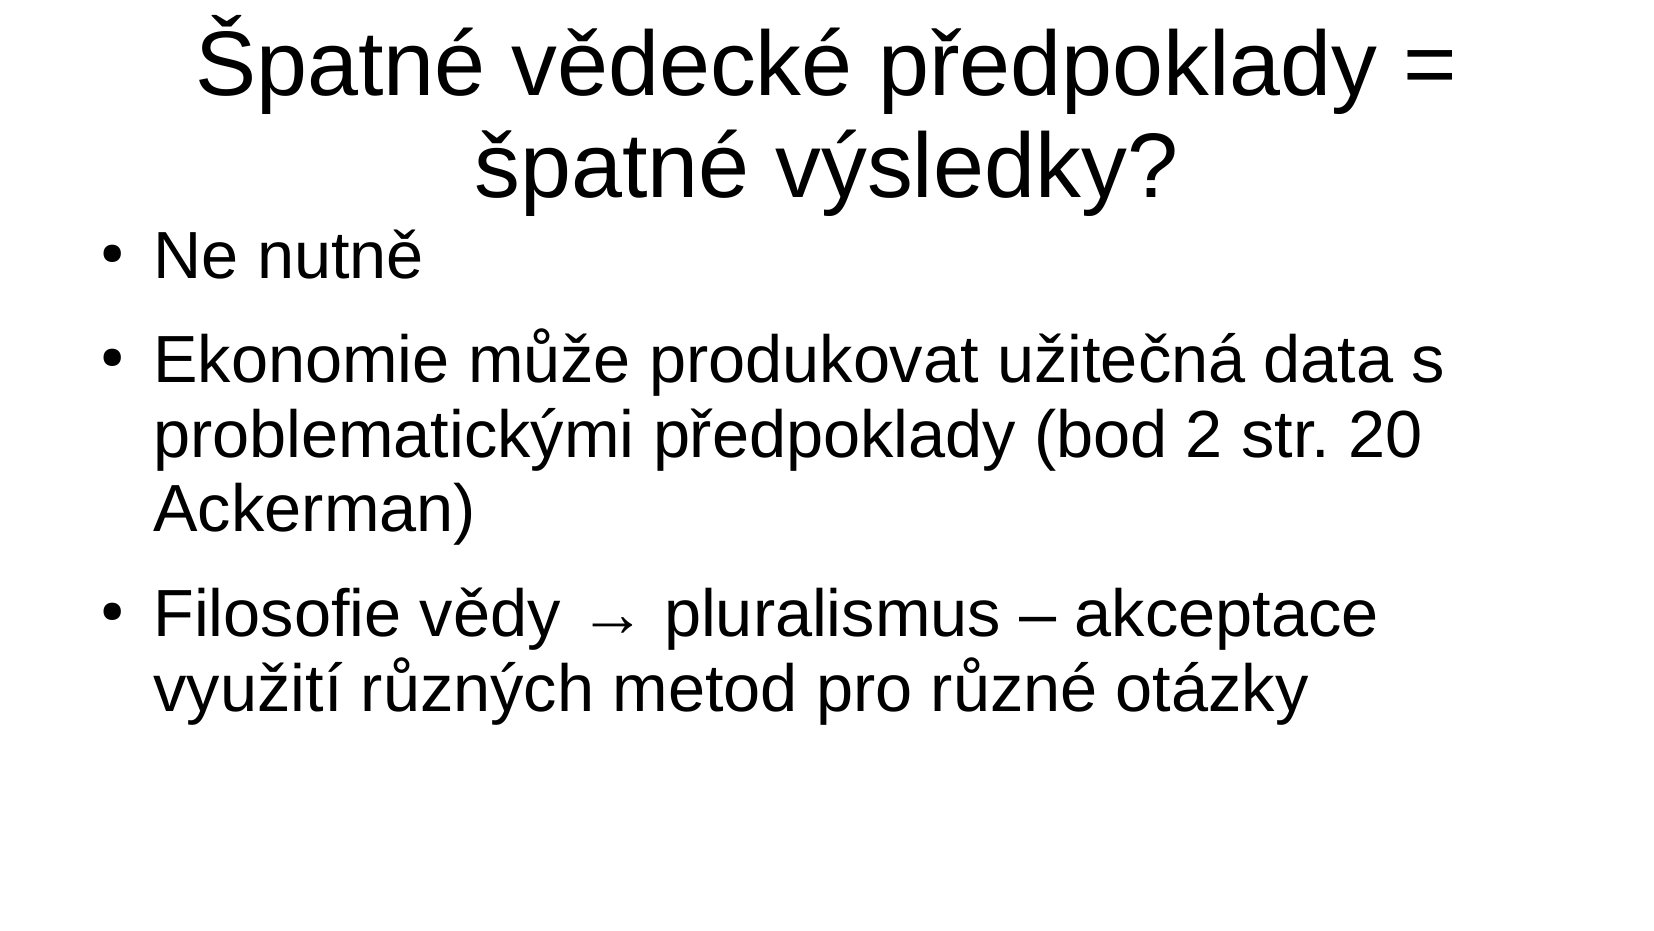

# Špatné vědecké předpoklady = špatné výsledky?
Ne nutně
Ekonomie může produkovat užitečná data s problematickými předpoklady (bod 2 str. 20 Ackerman)
Filosofie vědy → pluralismus – akceptace využití různých metod pro různé otázky